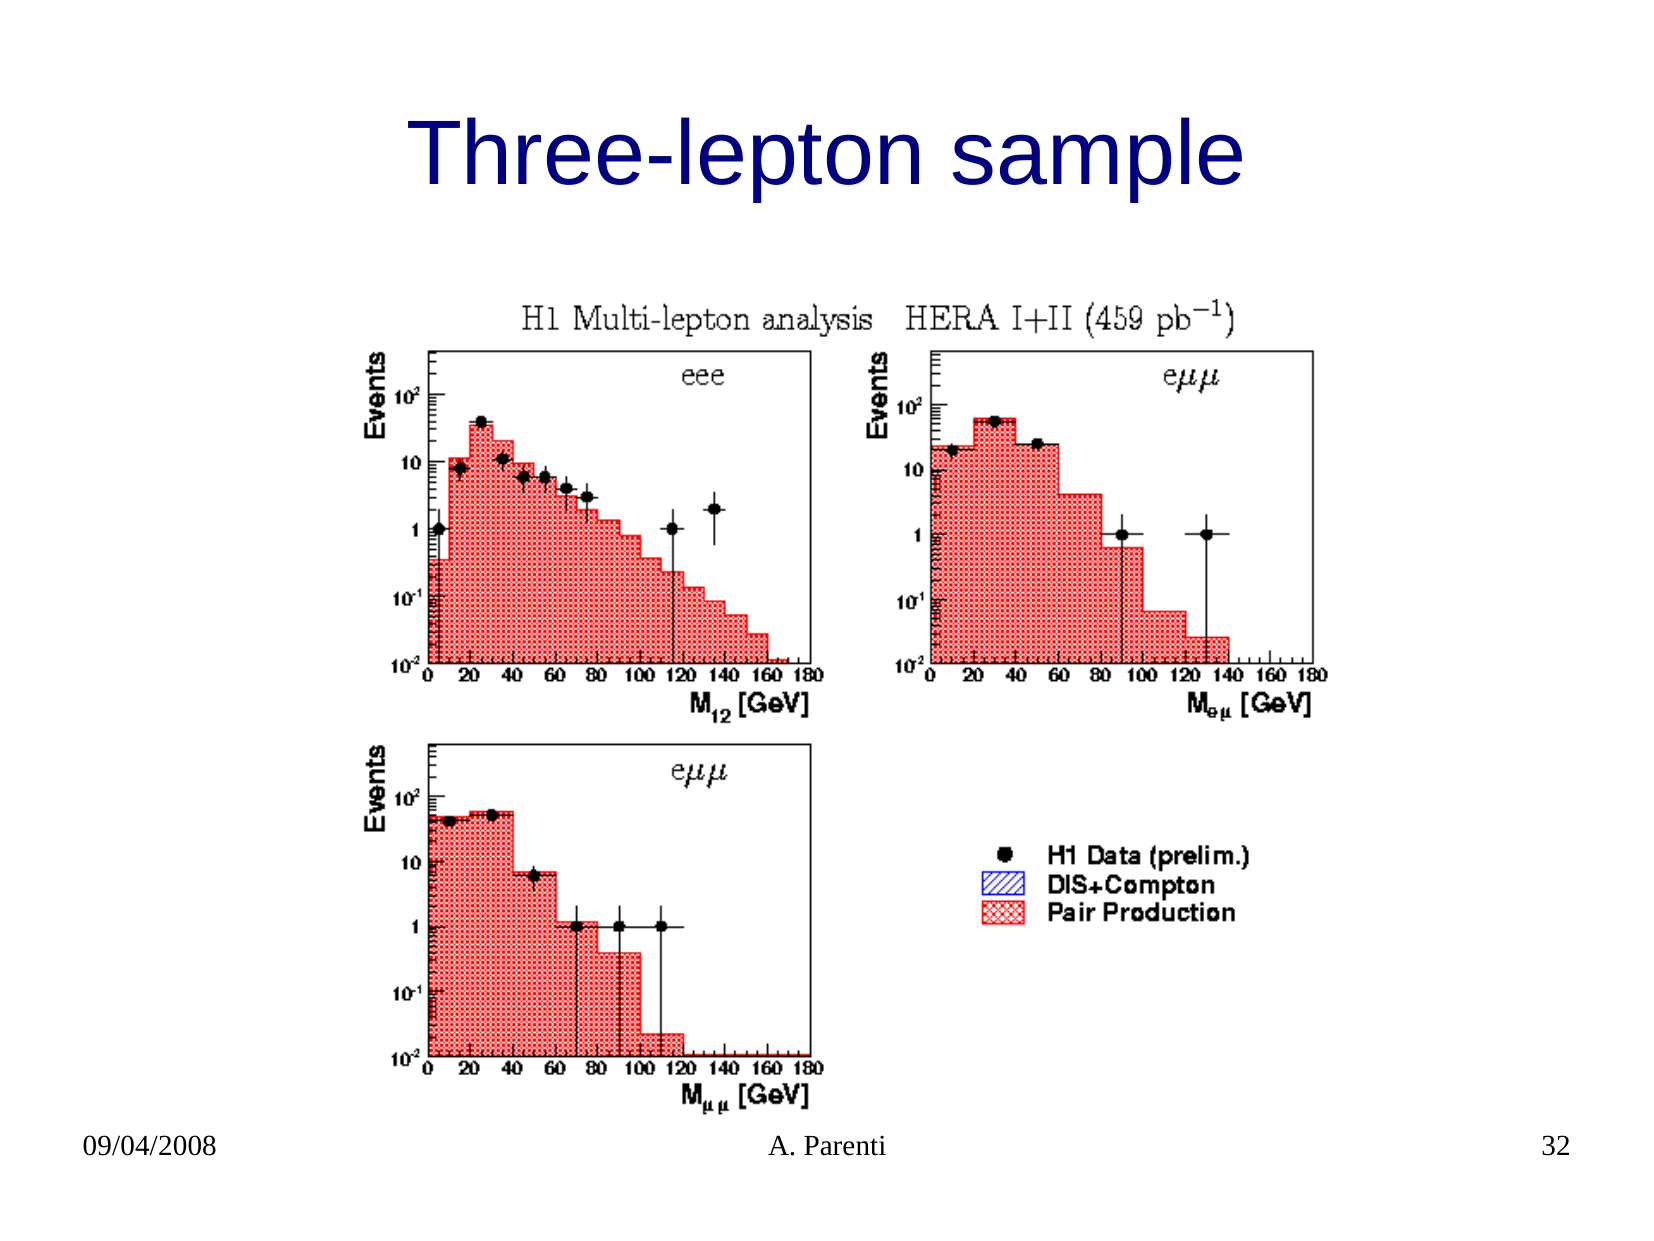

# Three-lepton sample
09/04/2008
A. Parenti
32